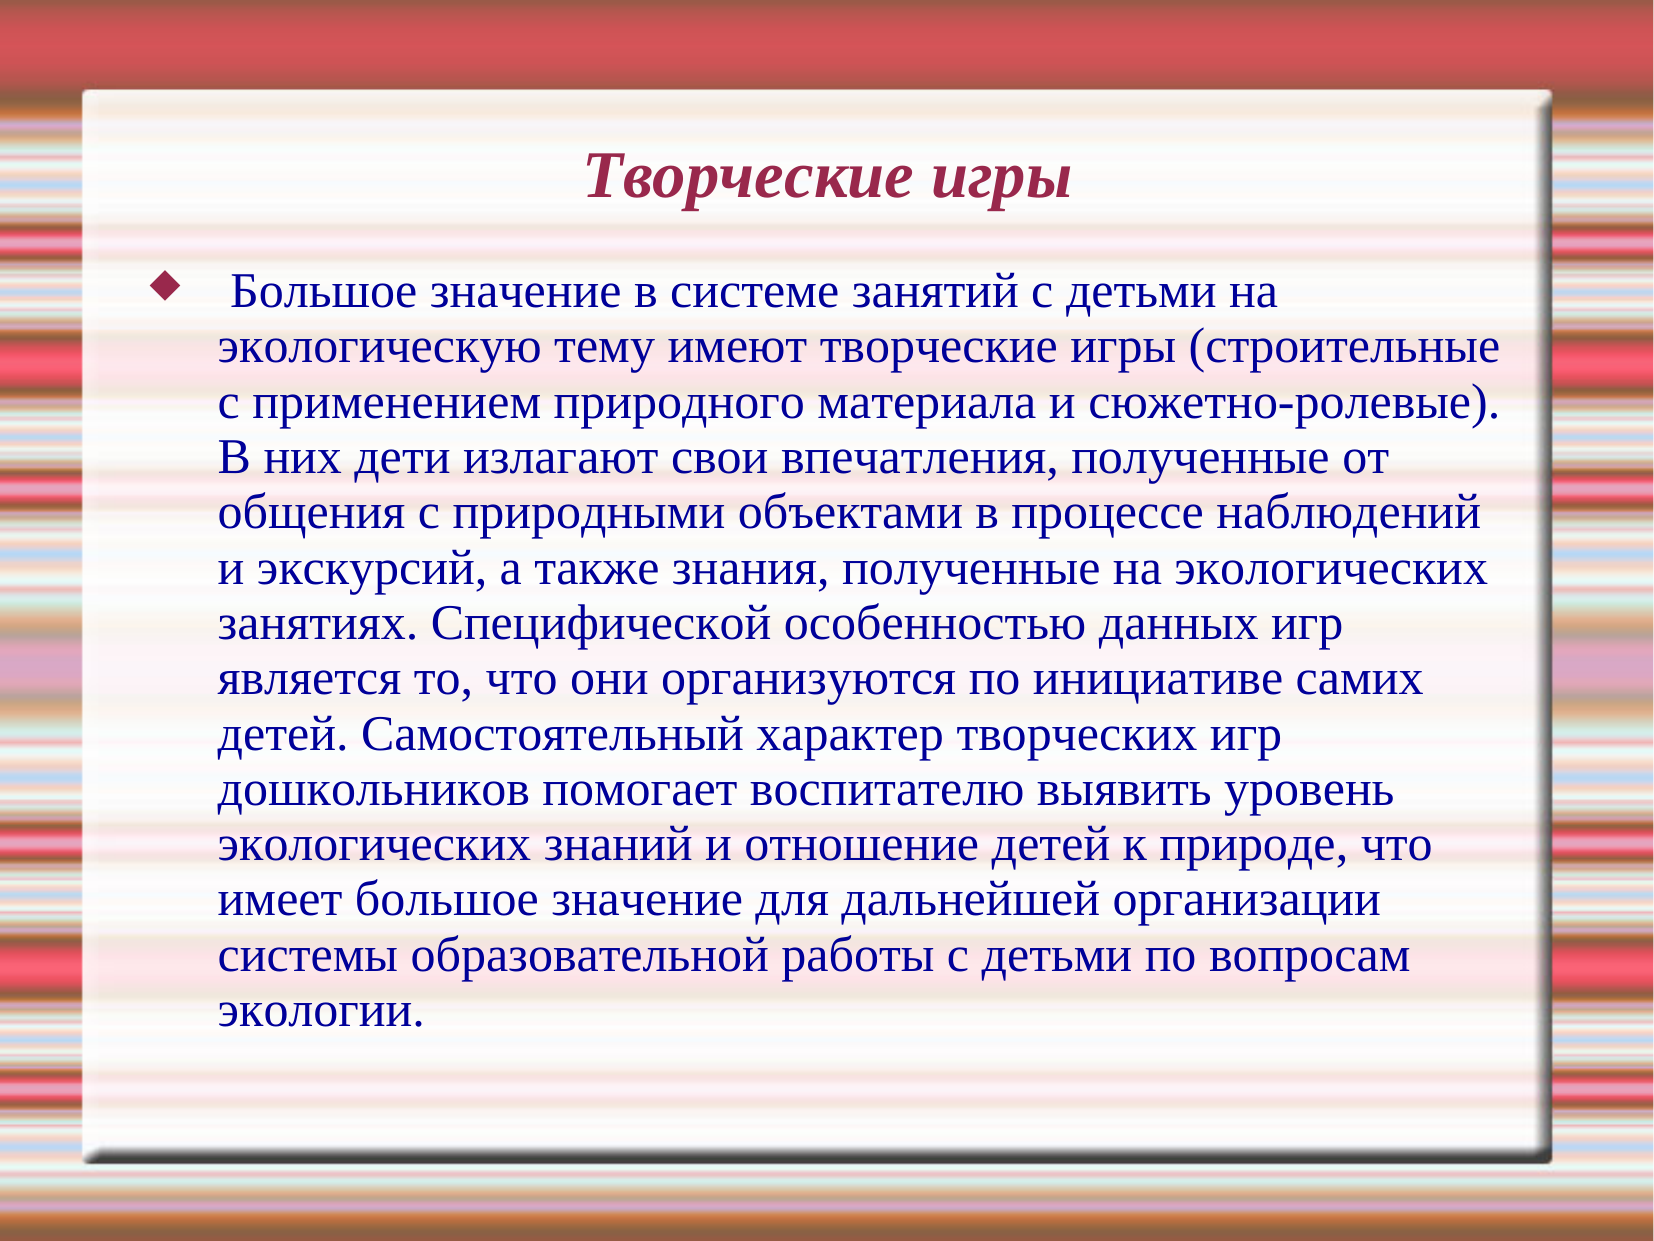

# Творческие игры
 Большое значение в системе занятий с детьми на экологическую тему имеют творческие игры (строительные с применением природного материала и сюжетно-ролевые). В них дети излагают свои впечатления, полученные от общения с природными объектами в процессе наблюдений и экскурсий, а также знания, полученные на экологических занятиях. Специфической особенностью данных игр является то, что они организуются по инициативе самих детей. Самостоятельный характер творческих игр дошкольников помогает воспитателю выявить уровень экологических знаний и отношение детей к природе, что имеет большое значение для дальнейшей организации системы образовательной работы с детьми по вопросам экологии.